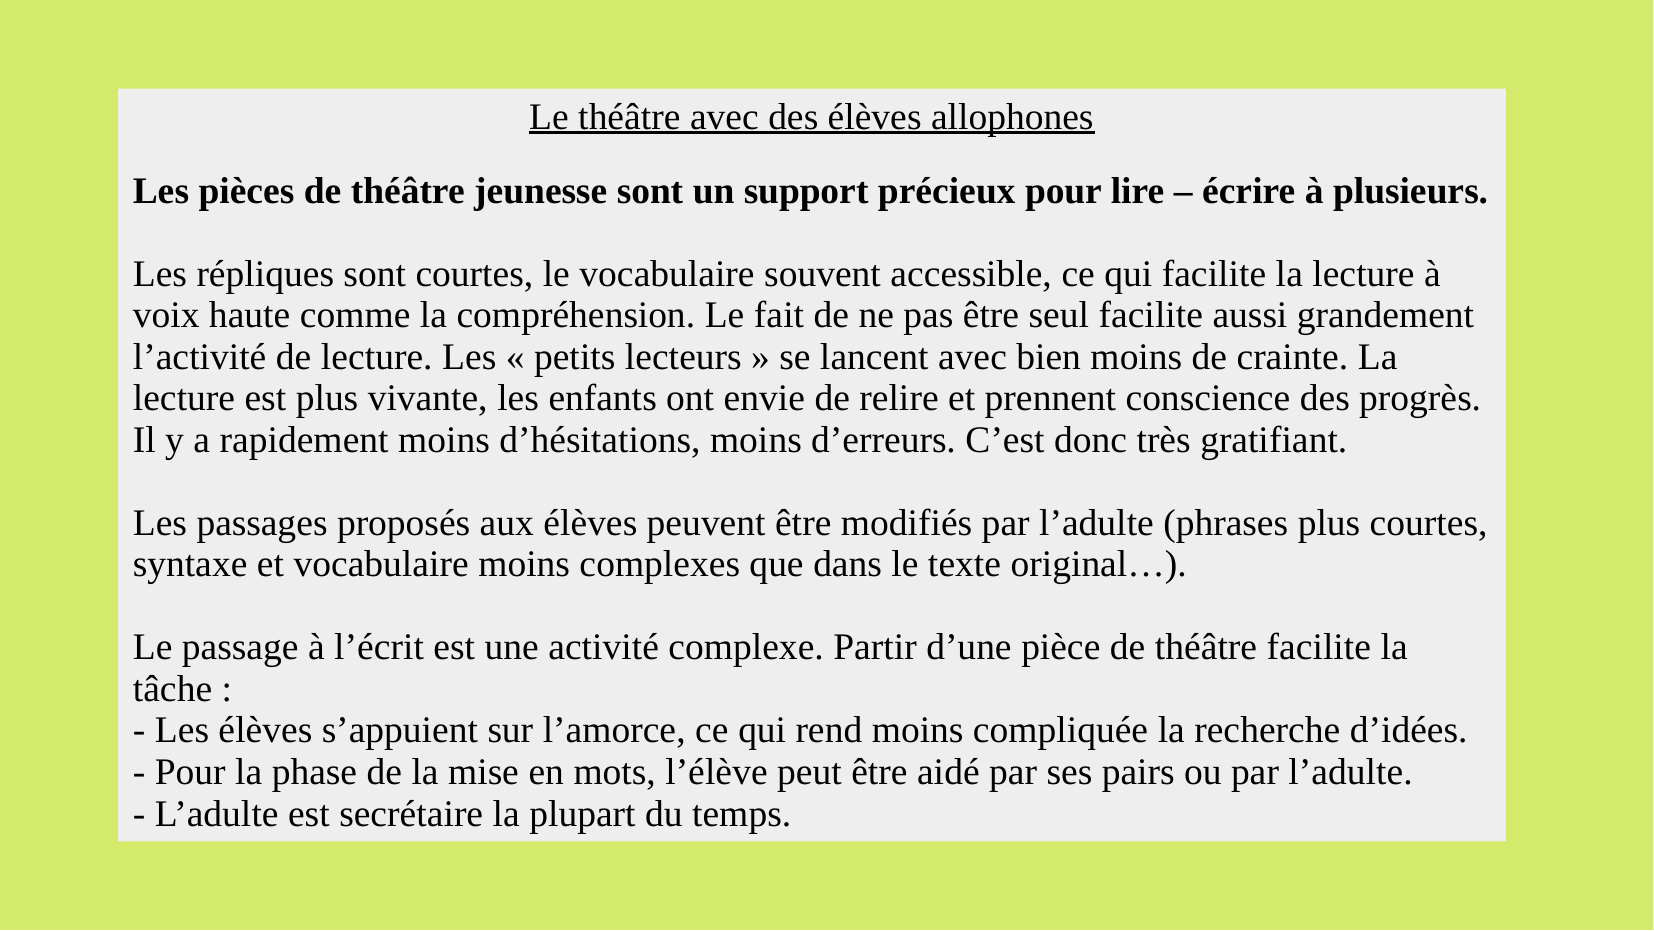

Le théâtre avec des élèves allophones
Les pièces de théâtre jeunesse sont un support précieux pour lire – écrire à plusieurs.
Les répliques sont courtes, le vocabulaire souvent accessible, ce qui facilite la lecture à voix haute comme la compréhension. Le fait de ne pas être seul facilite aussi grandement l’activité de lecture. Les « petits lecteurs » se lancent avec bien moins de crainte. La lecture est plus vivante, les enfants ont envie de relire et prennent conscience des progrès. Il y a rapidement moins d’hésitations, moins d’erreurs. C’est donc très gratifiant.
Les passages proposés aux élèves peuvent être modifiés par l’adulte (phrases plus courtes, syntaxe et vocabulaire moins complexes que dans le texte original…).
Le passage à l’écrit est une activité complexe. Partir d’une pièce de théâtre facilite la tâche :
- Les élèves s’appuient sur l’amorce, ce qui rend moins compliquée la recherche d’idées.
- Pour la phase de la mise en mots, l’élève peut être aidé par ses pairs ou par l’adulte.
- L’adulte est secrétaire la plupart du temps.